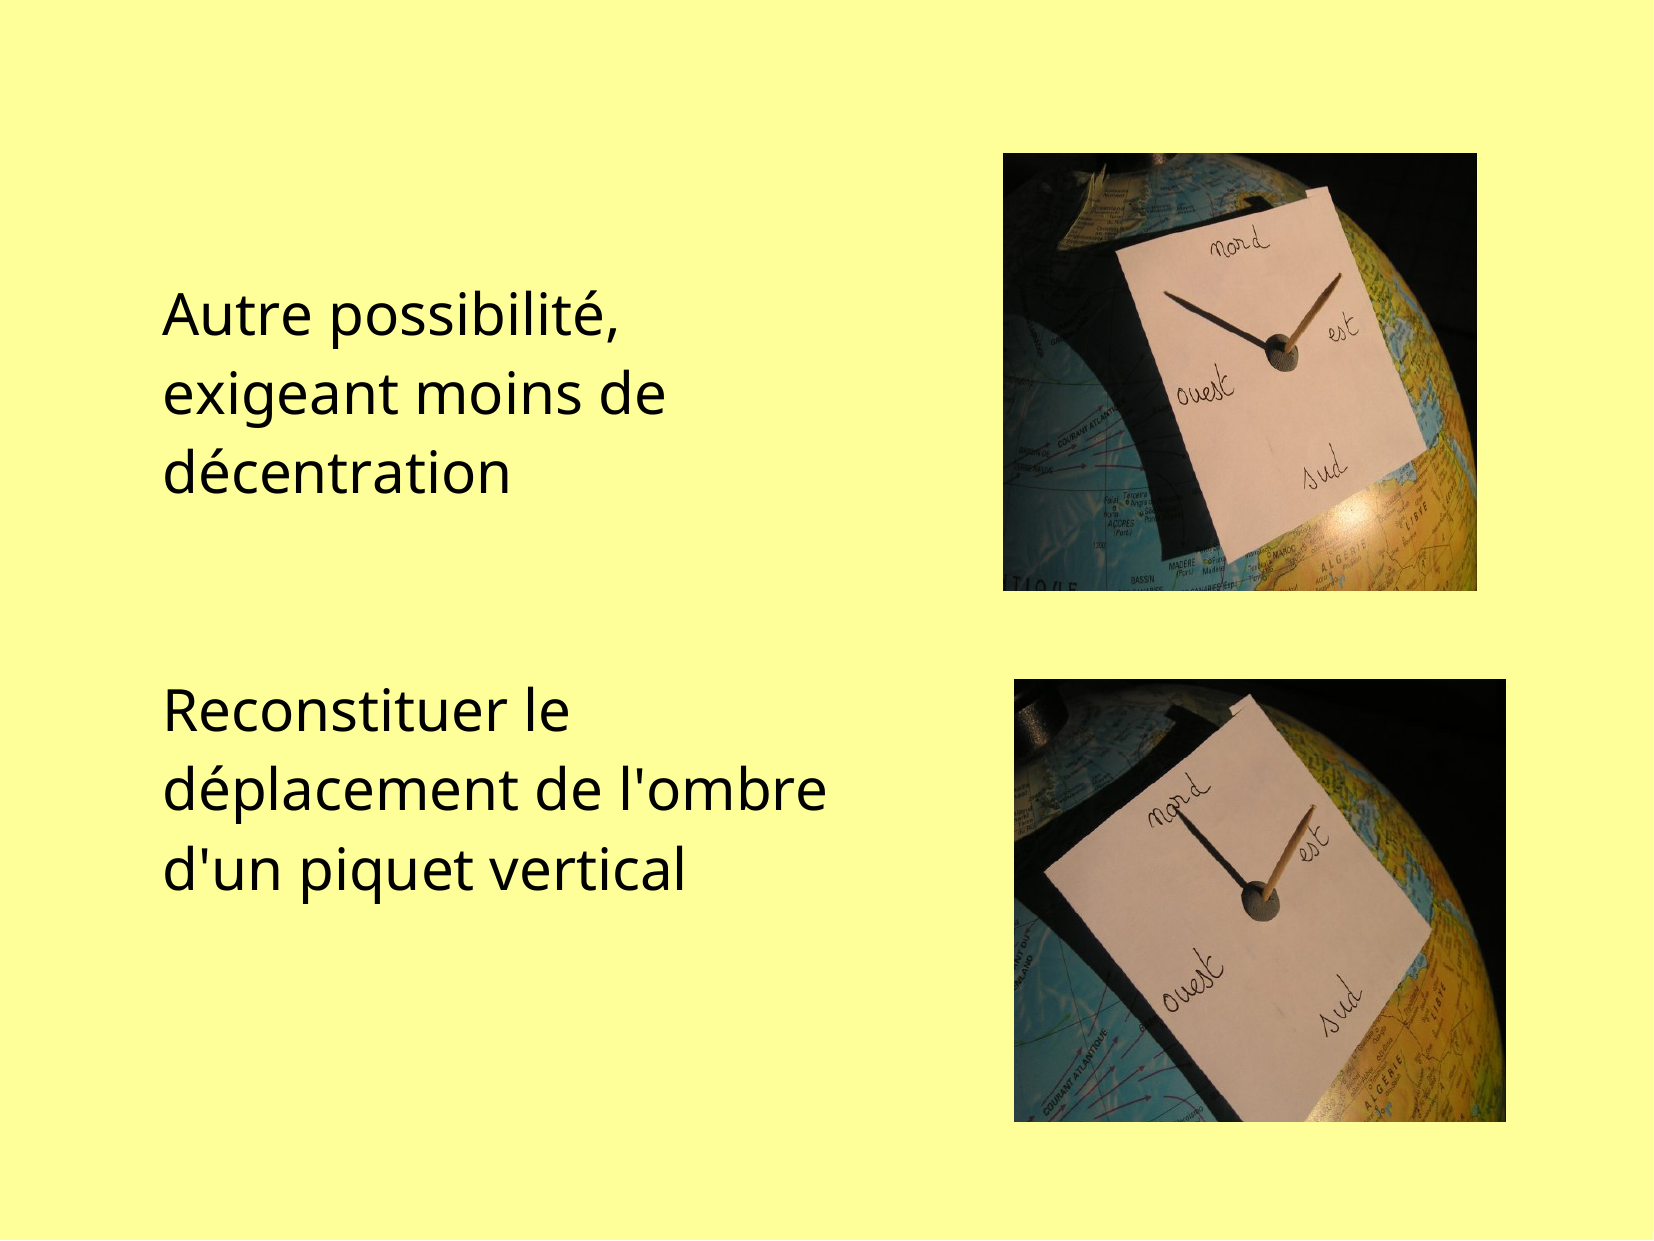

Autre possibilité, exigeant moins de décentration
Reconstituer le déplacement de l'ombre d'un piquet vertical